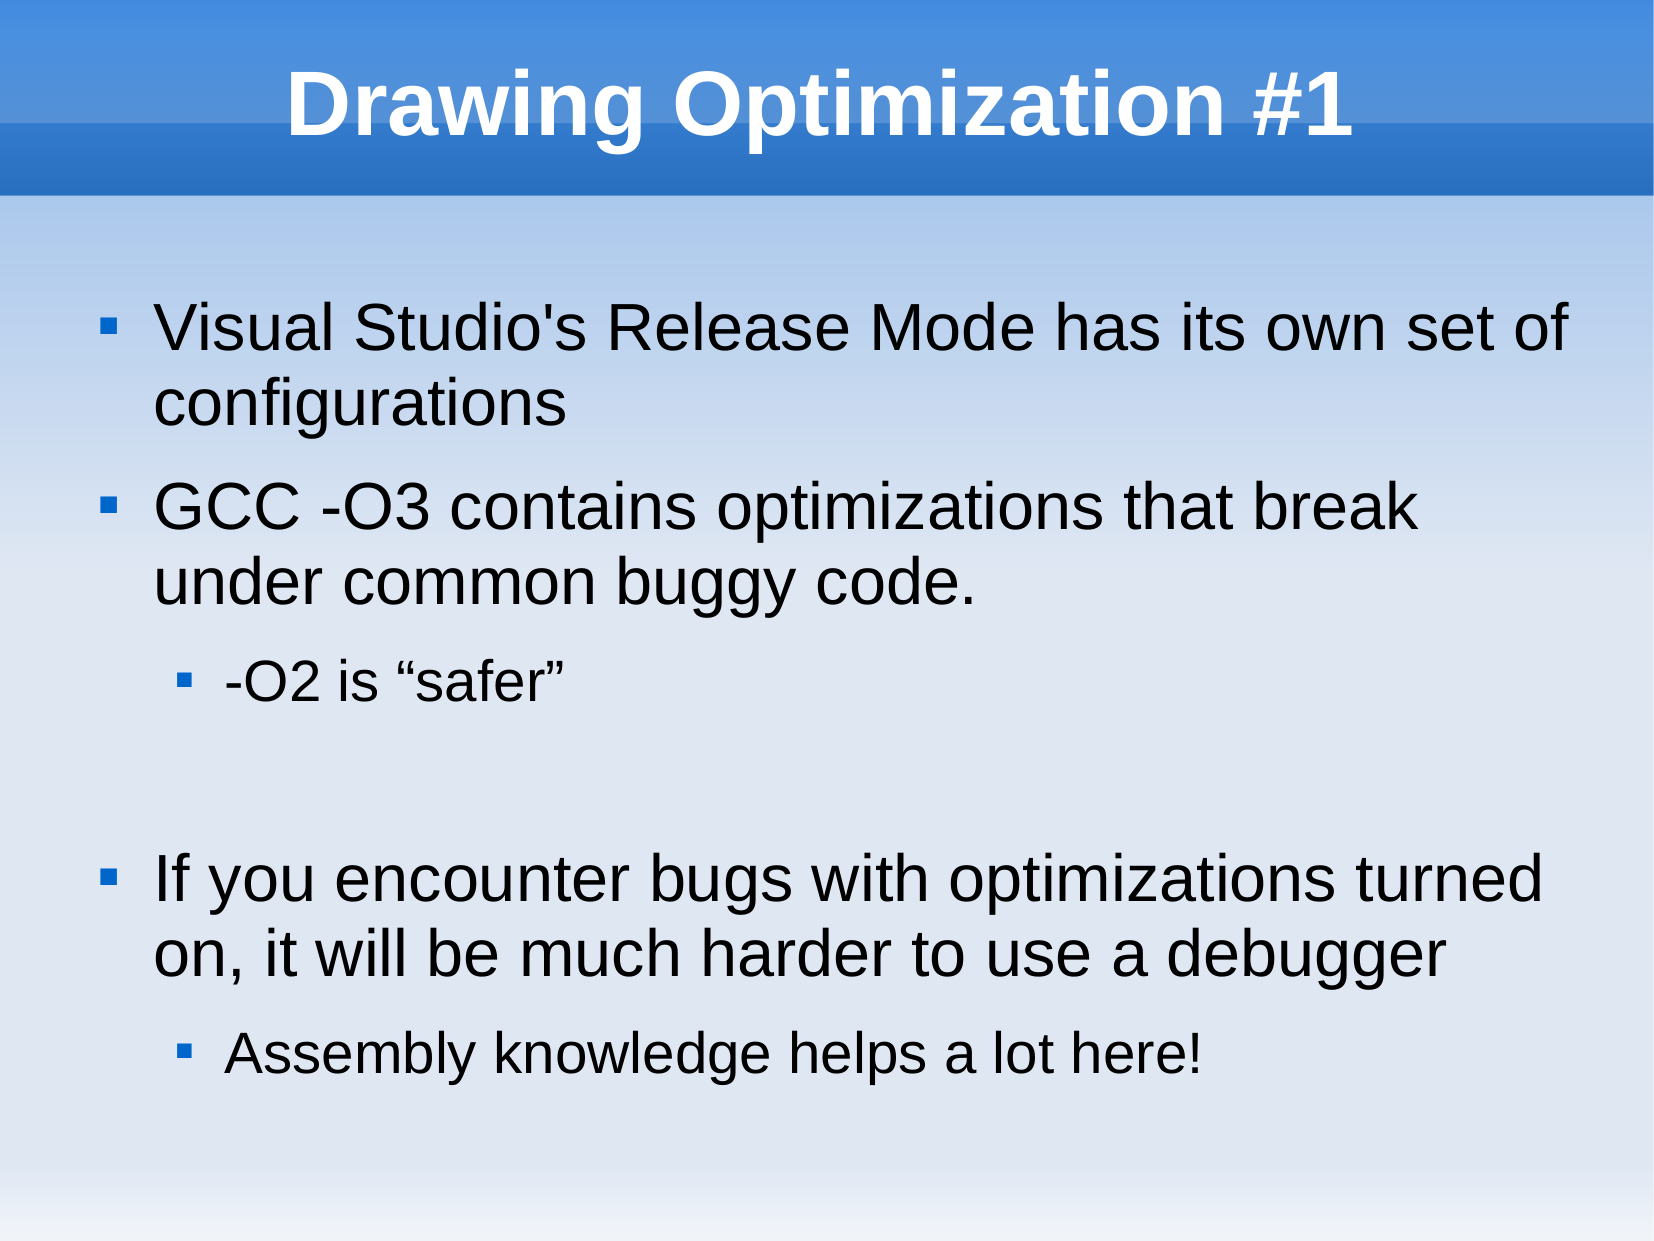

# Drawing Optimization #1
Visual Studio's Release Mode has its own set of configurations
GCC -O3 contains optimizations that break under common buggy code.
-O2 is “safer”
If you encounter bugs with optimizations turned on, it will be much harder to use a debugger
Assembly knowledge helps a lot here!